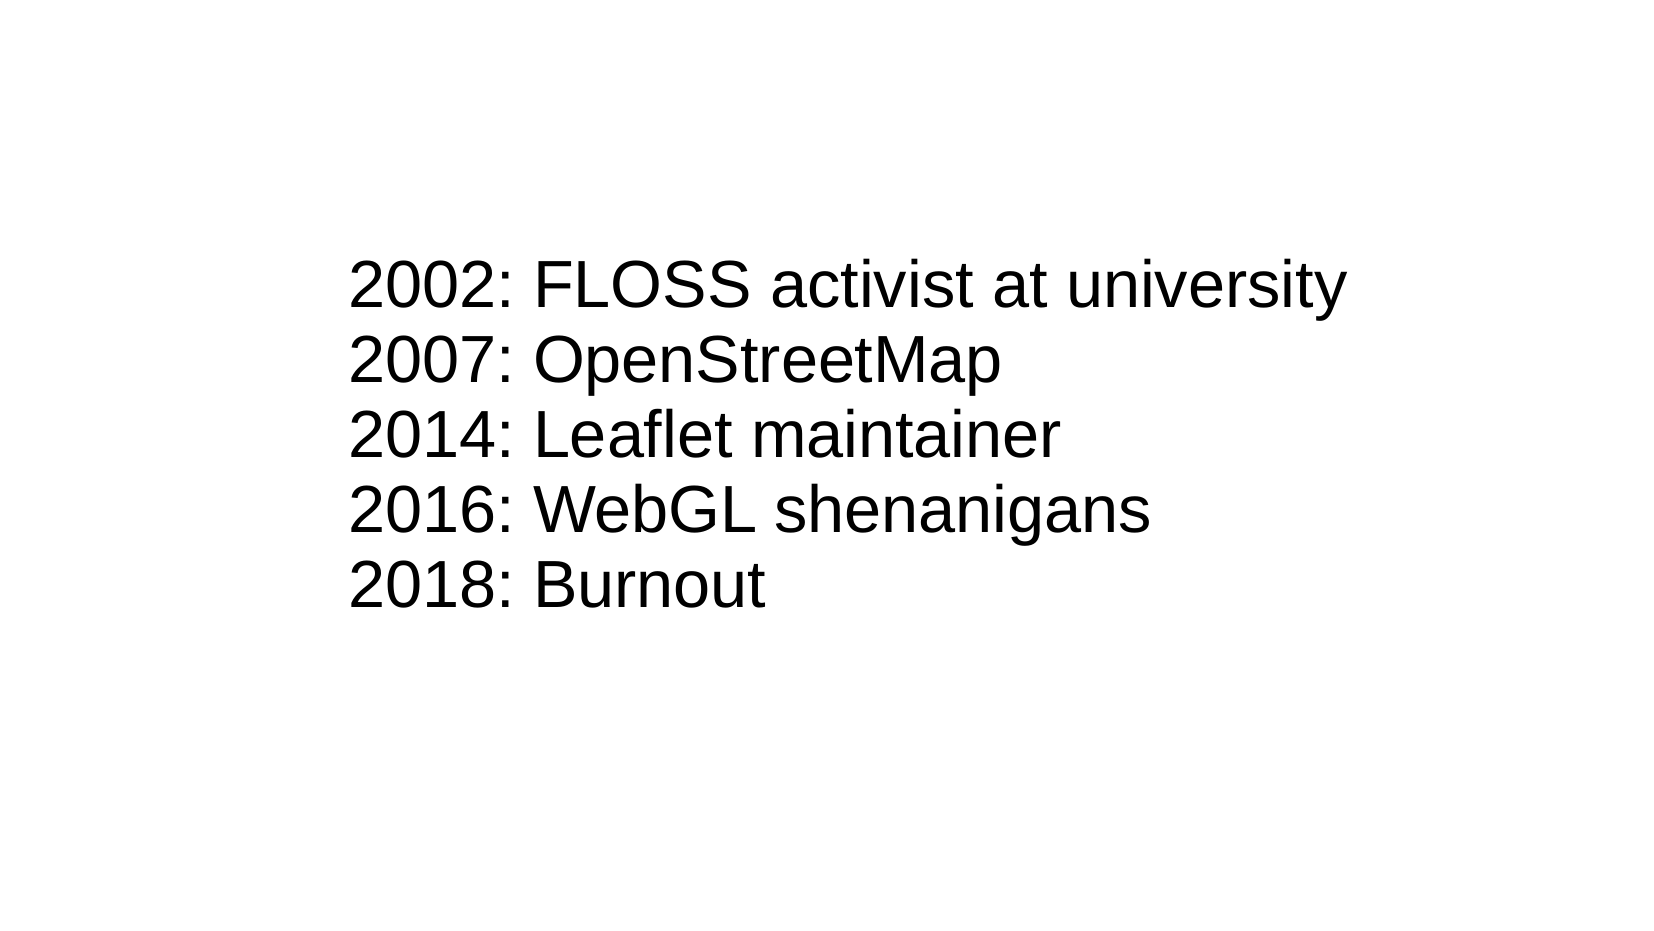

# 2002: FLOSS activist at university
2007: OpenStreetMap
2014: Leaflet maintainer
2016: WebGL shenanigans
2018: Burnout